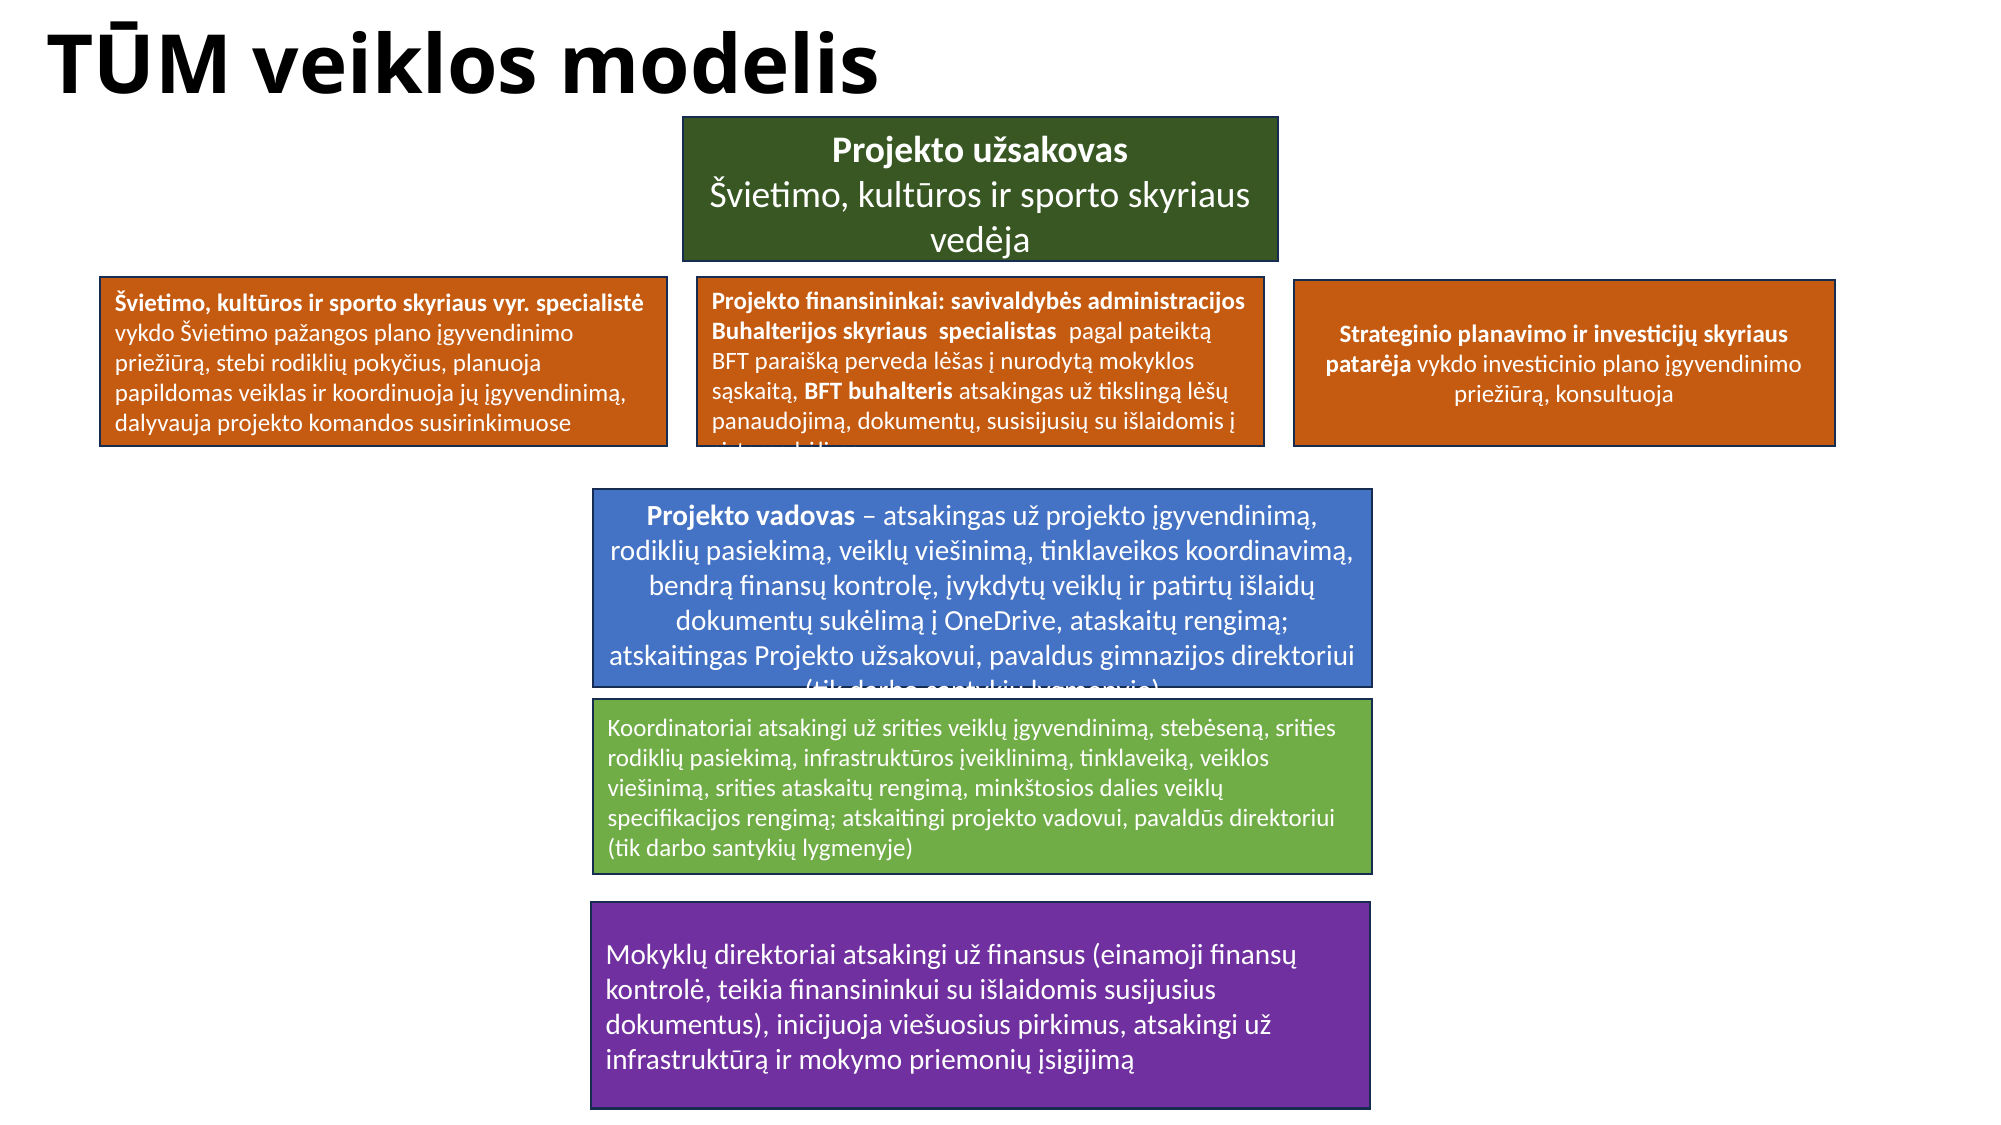

# TŪM veiklos modelis
Projekto užsakovas
Švietimo, kultūros ir sporto skyriaus vedėja
Švietimo, kultūros ir sporto skyriaus vyr. specialistė vykdo Švietimo pažangos plano įgyvendinimo priežiūrą, stebi rodiklių pokyčius, planuoja papildomas veiklas ir koordinuoja jų įgyvendinimą, dalyvauja projekto komandos susirinkimuose
Projekto finansininkai: savivaldybės administracijos Buhalterijos skyriaus specialistas pagal pateiktą BFT paraišką perveda lėšas į nurodytą mokyklos sąskaitą, BFT buhalteris atsakingas už tikslingą lėšų panaudojimą, dokumentų, susisijusių su išlaidomis į sistemą kėlimą
Strateginio planavimo ir investicijų skyriaus patarėja vykdo investicinio plano įgyvendinimo priežiūrą, konsultuoja
Projekto vadovas – atsakingas už projekto įgyvendinimą, rodiklių pasiekimą, veiklų viešinimą, tinklaveikos koordinavimą, bendrą finansų kontrolę, įvykdytų veiklų ir patirtų išlaidų dokumentų sukėlimą į OneDrive, ataskaitų rengimą;
atskaitingas Projekto užsakovui, pavaldus gimnazijos direktoriui (tik darbo santykių lygmenyje)
Koordinatoriai atsakingi už srities veiklų įgyvendinimą, stebėseną, srities rodiklių pasiekimą, infrastruktūros įveiklinimą, tinklaveiką, veiklos viešinimą, srities ataskaitų rengimą, minkštosios dalies veiklų specifikacijos rengimą; atskaitingi projekto vadovui, pavaldūs direktoriui (tik darbo santykių lygmenyje)
Mokyklų direktoriai atsakingi už finansus (einamoji finansų kontrolė, teikia finansininkui su išlaidomis susijusius dokumentus), inicijuoja viešuosius pirkimus, atsakingi už infrastruktūrą ir mokymo priemonių įsigijimą